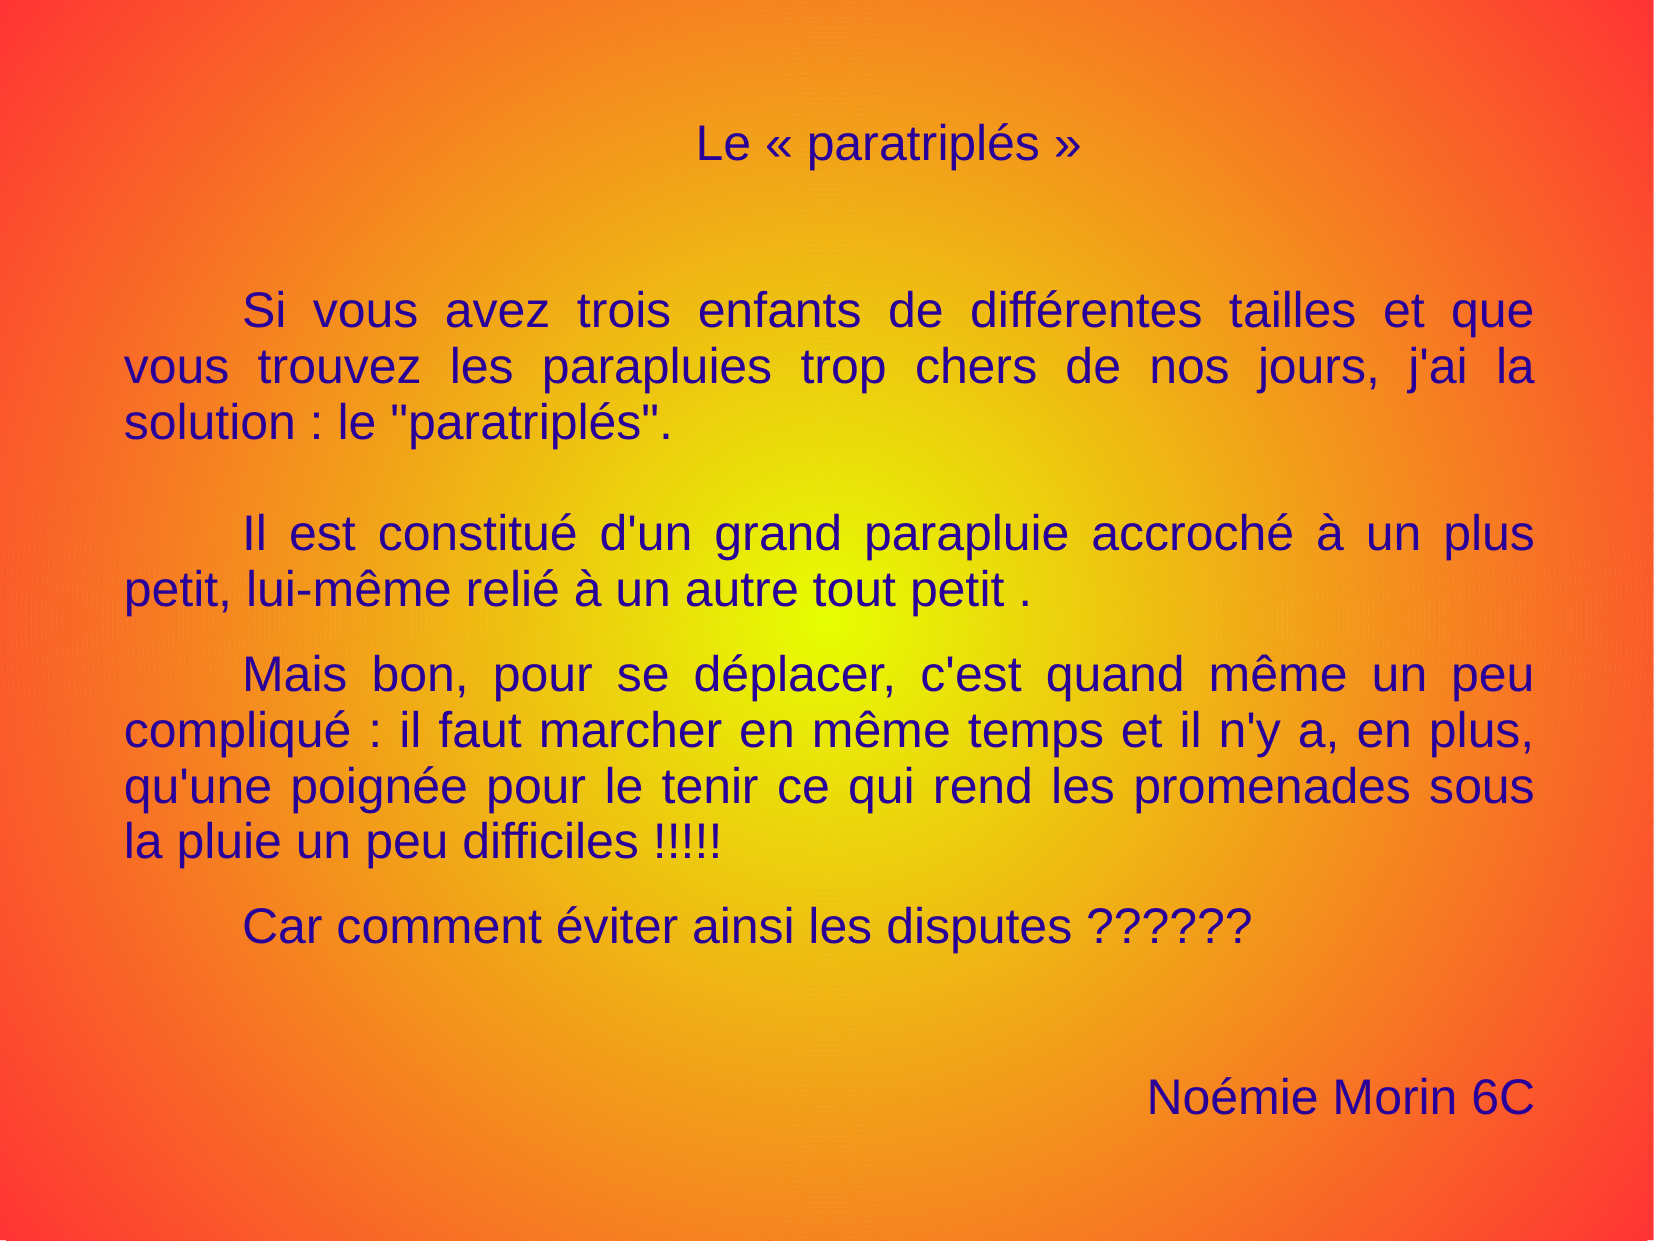

# Le « paratriplés »
Si vous avez trois enfants de différentes tailles et que vous trouvez les parapluies trop chers de nos jours, j'ai la solution : le "paratriplés".
Il est constitué d'un grand parapluie accroché à un plus petit, lui-même relié à un autre tout petit .
Mais bon, pour se déplacer, c'est quand même un peu compliqué : il faut marcher en même temps et il n'y a, en plus, qu'une poignée pour le tenir ce qui rend les promenades sous la pluie un peu difficiles !!!!!
Car comment éviter ainsi les disputes ??????
 Noémie Morin 6C